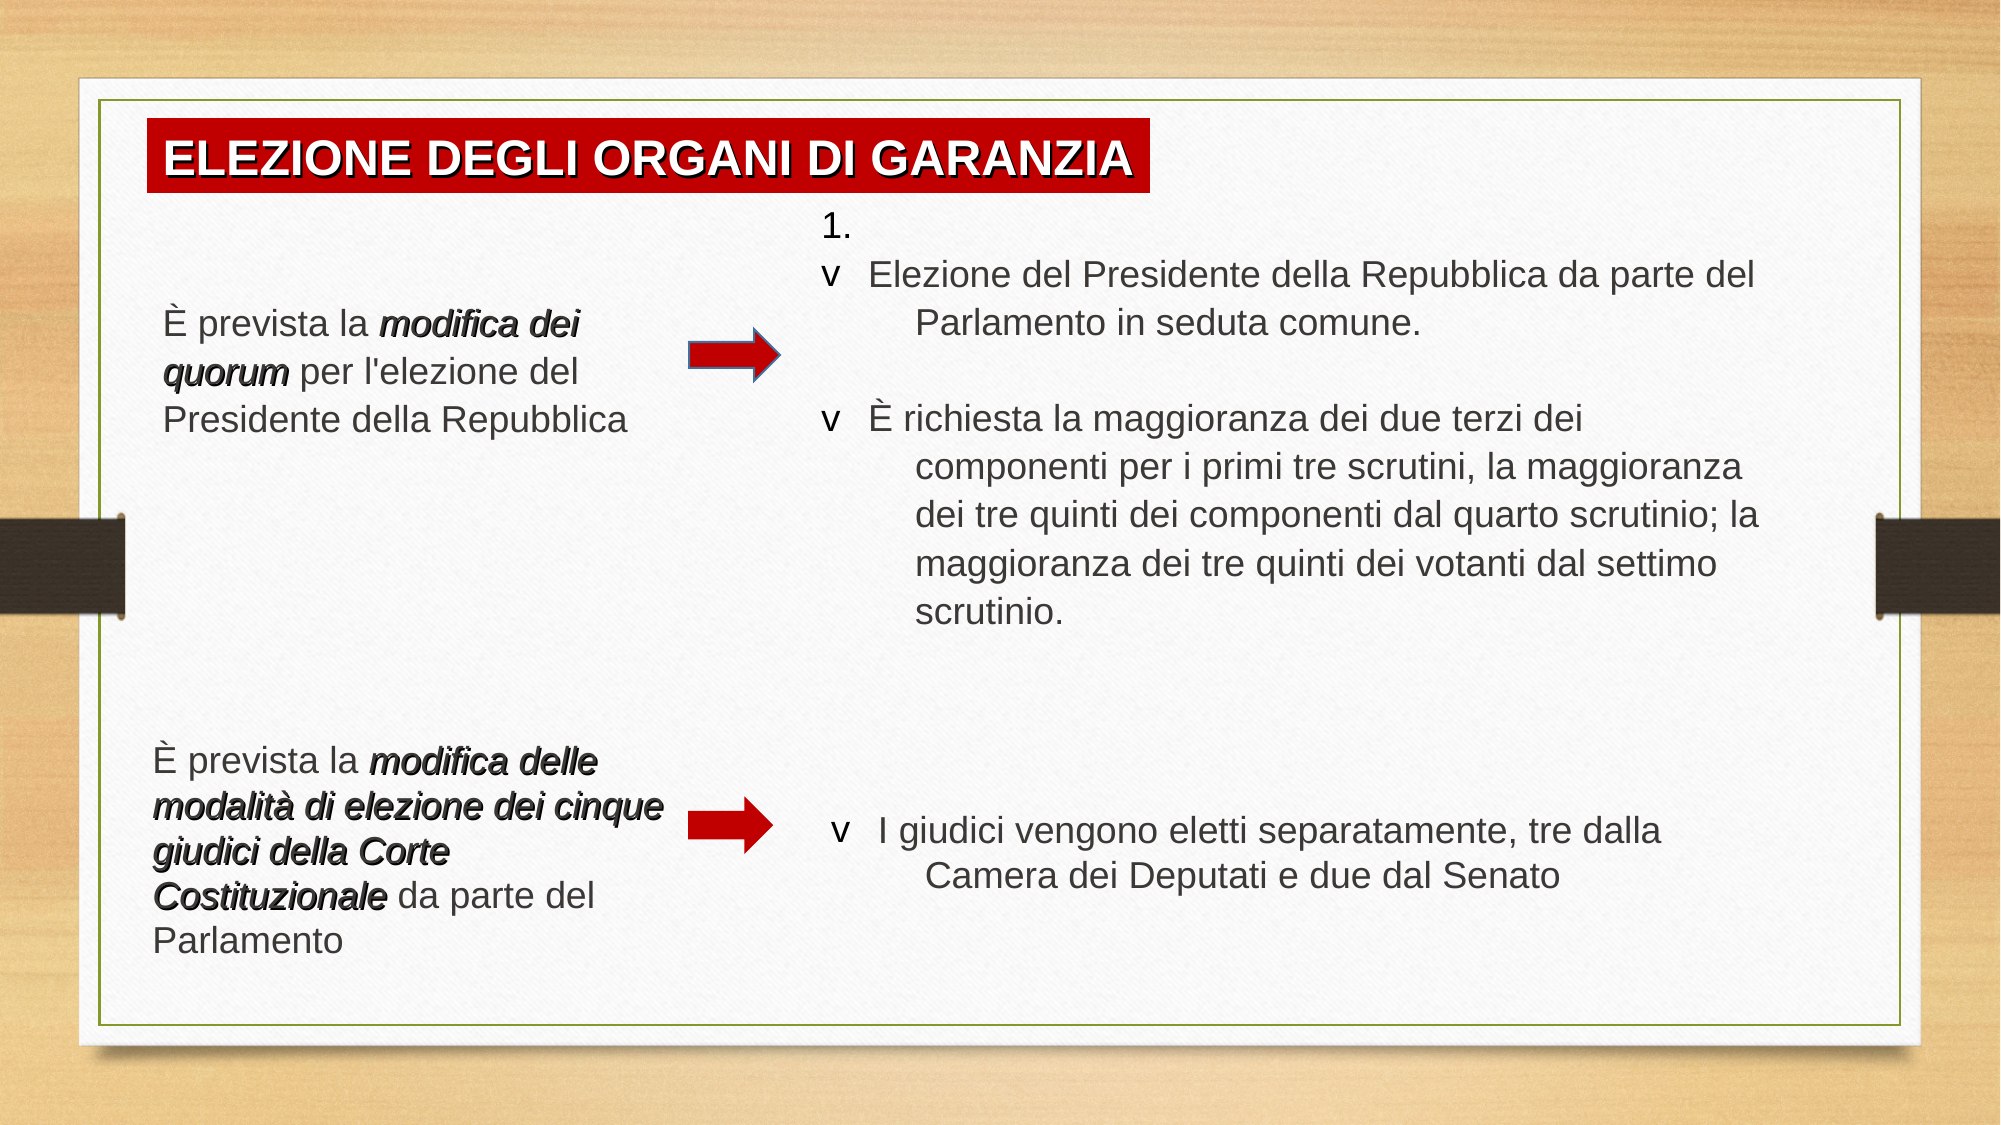

ELEZIONE DEGLI ORGANI DI GARANZIA
Elezione del Presidente della Repubblica da parte del Parlamento in seduta comune.
È richiesta la maggioranza dei due terzi dei componenti per i primi tre scrutini, la maggioranza dei tre quinti dei componenti dal quarto scrutinio; la maggioranza dei tre quinti dei votanti dal settimo scrutinio.
È prevista la modifica dei quorum per l'elezione del Presidente della Repubblica
È prevista la modifica delle modalità di elezione dei cinque giudici della Corte Costituzionale da parte del Parlamento
I giudici vengono eletti separatamente, tre dalla Camera dei Deputati e due dal Senato